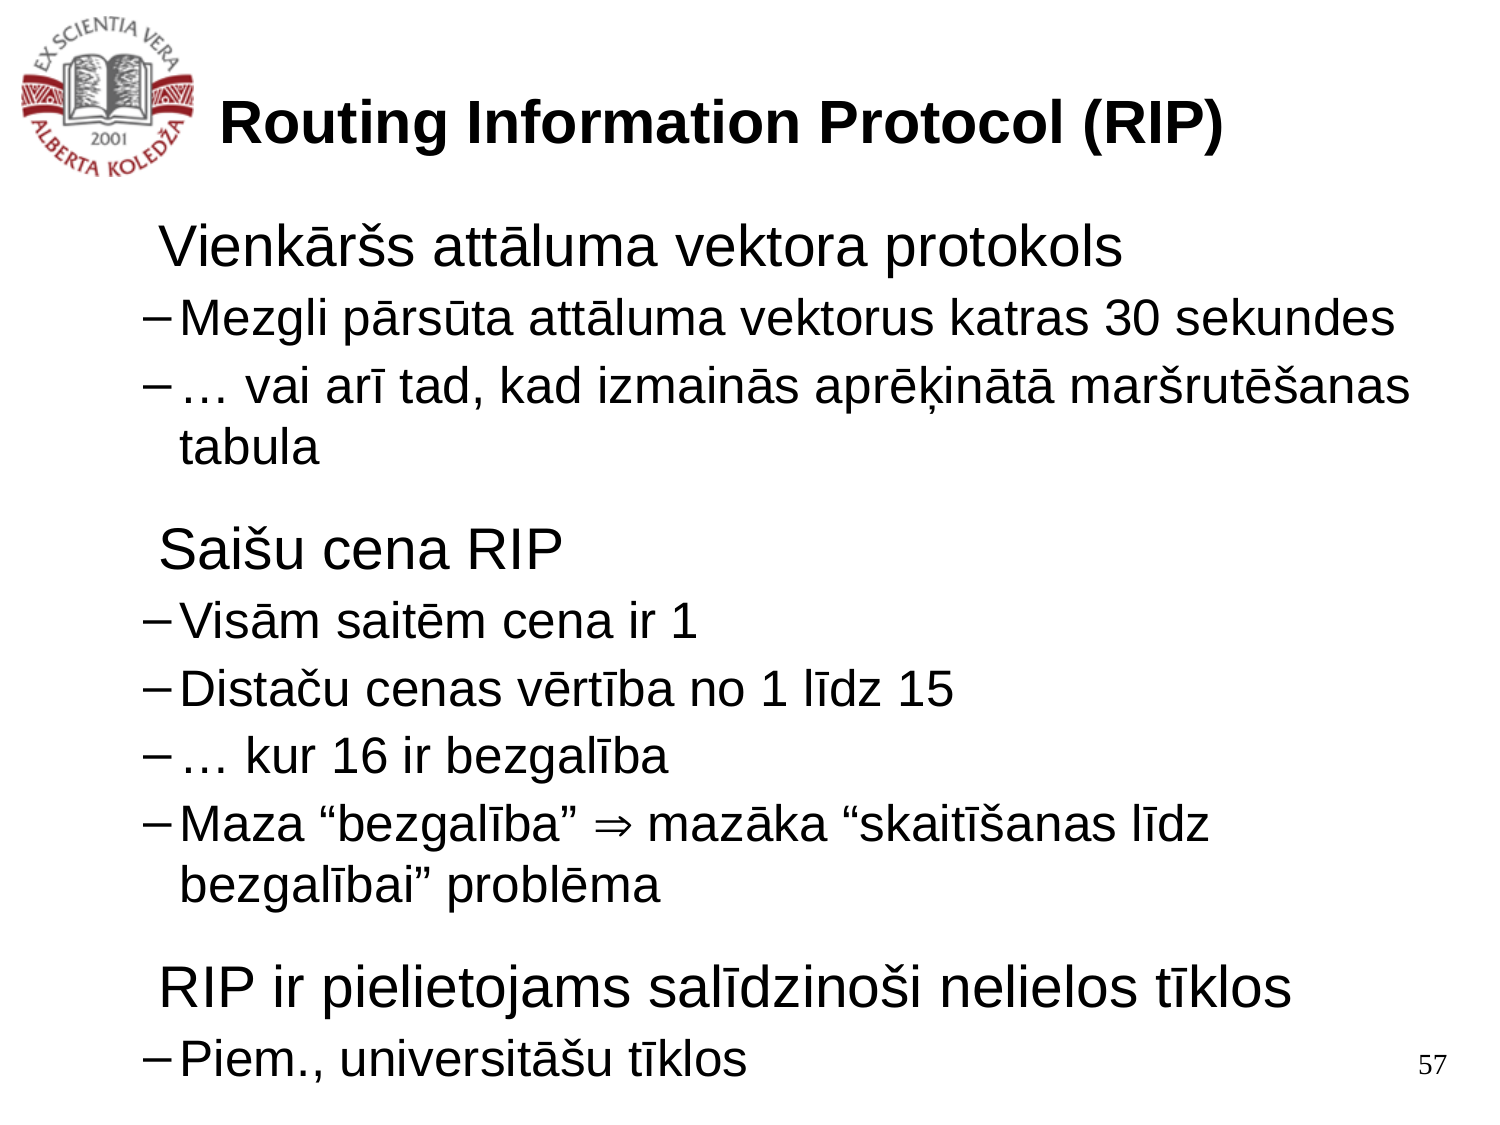

# Routing Information Protocol (RIP)
Vienkāršs attāluma vektora protokols
Mezgli pārsūta attāluma vektorus katras 30 sekundes
… vai arī tad, kad izmainās aprēķinātā maršrutēšanas tabula
Saišu cena RIP
Visām saitēm cena ir 1
Distaču cenas vērtība no 1 līdz 15
… kur 16 ir bezgalība
Maza “bezgalība”  mazāka “skaitīšanas līdz bezgalībai” problēma
RIP ir pielietojams salīdzinoši nelielos tīklos
Piem., universitāšu tīklos